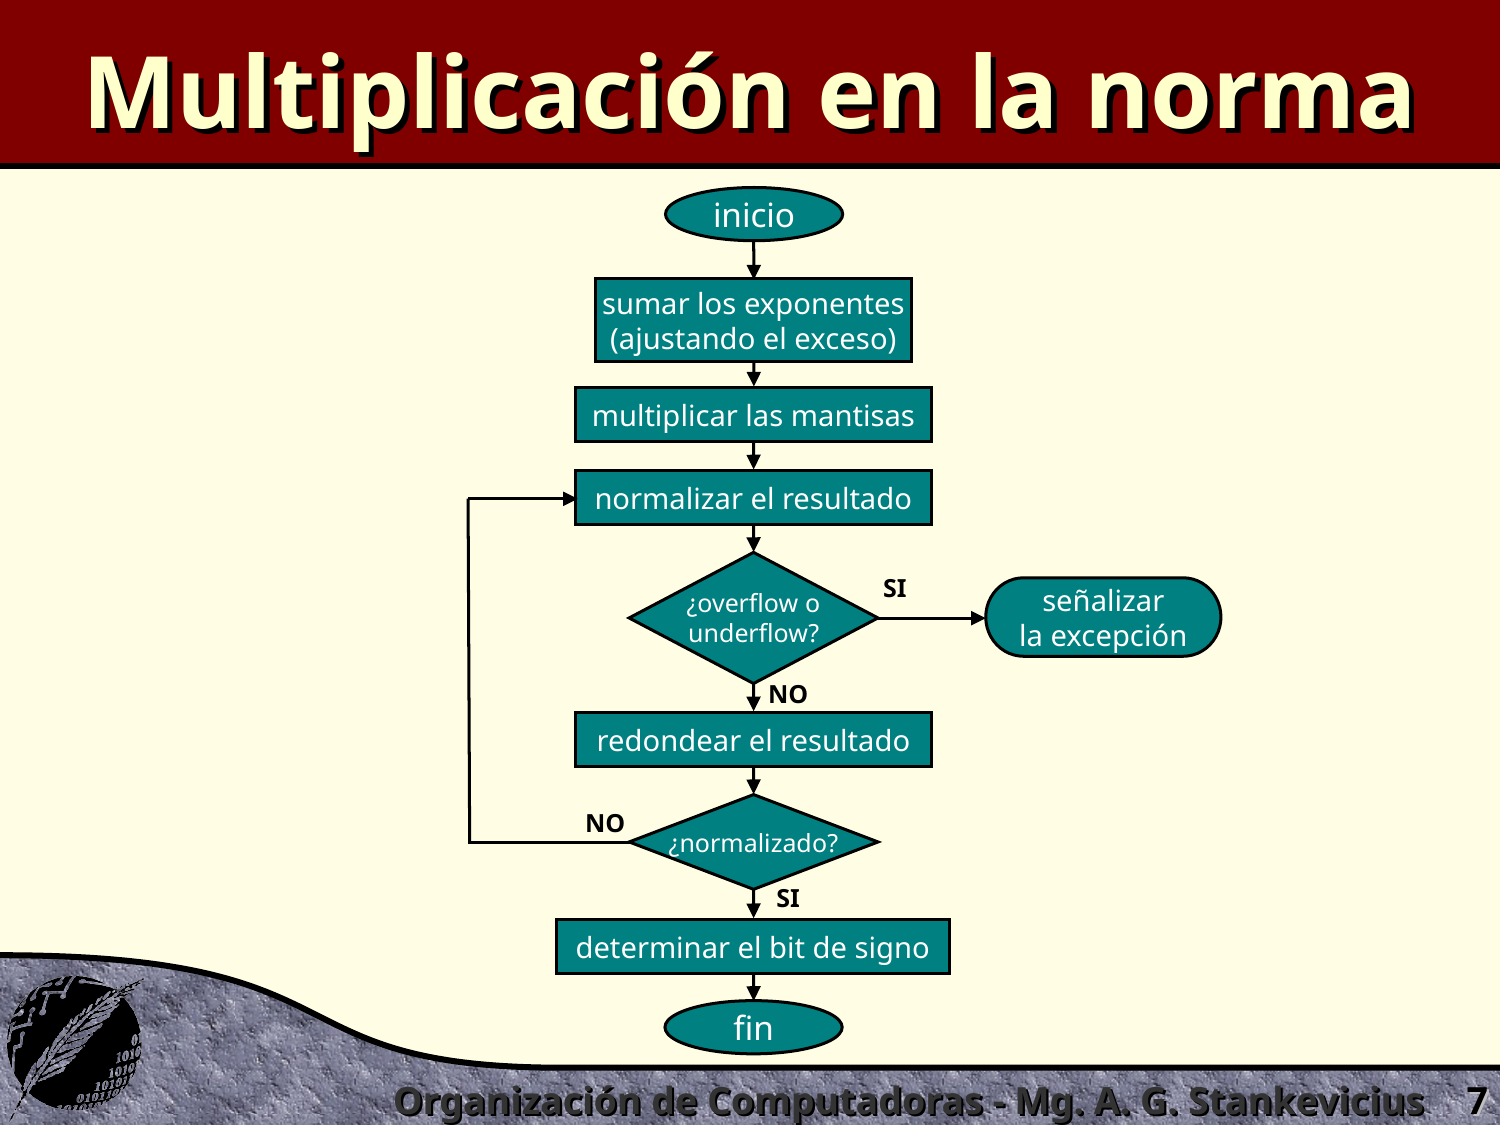

# Multiplicación en la norma
inicio
sumar los exponentes
(ajustando el exceso)
multiplicar las mantisas
normalizar el resultado
¿overflow o
underflow?
SI
señalizar
la excepción
NO
redondear el resultado
¿normalizado?
NO
SI
determinar el bit de signo
fin
7